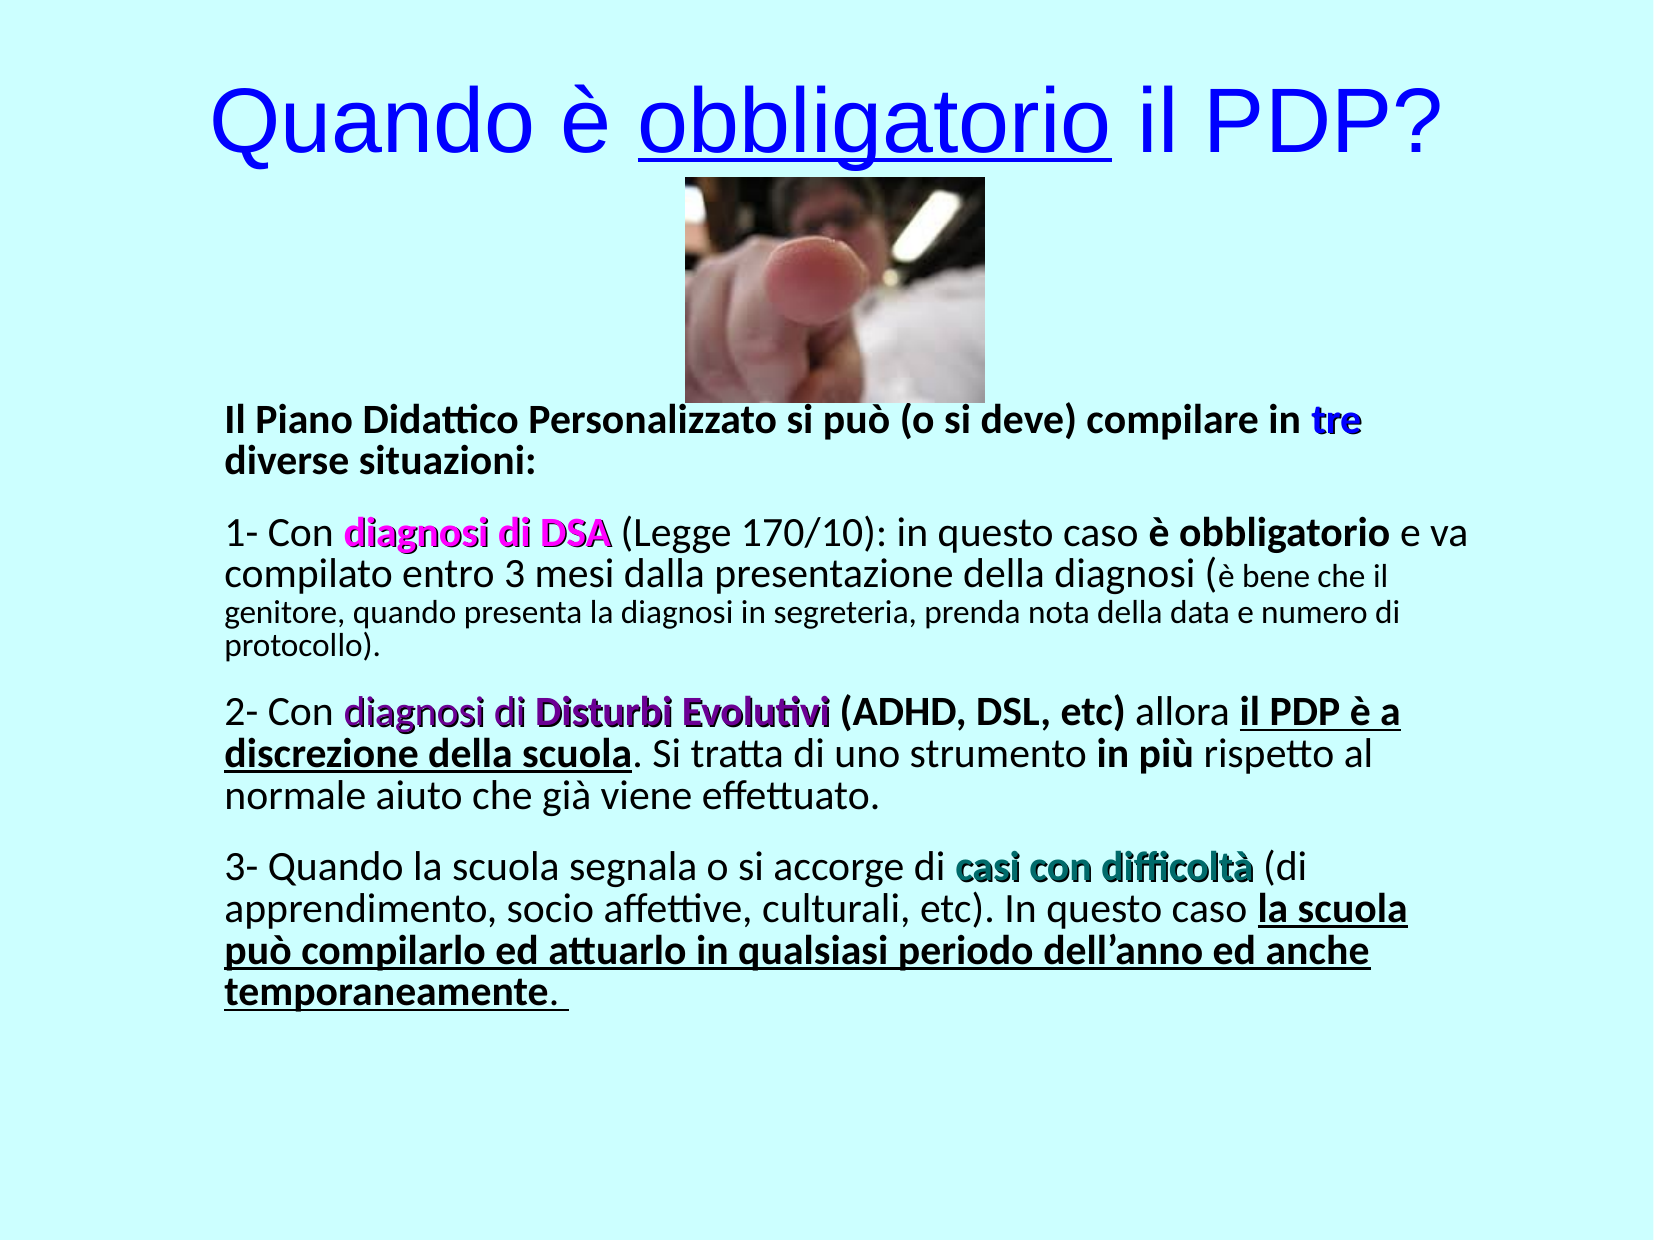

# Quando è obbligatorio il PDP?
Il Piano Didattico Personalizzato si può (o si deve) compilare in tre diverse situazioni:
1- Con diagnosi di DSA (Legge 170/10): in questo caso è obbligatorio e va compilato entro 3 mesi dalla presentazione della diagnosi (è bene che il genitore, quando presenta la diagnosi in segreteria, prenda nota della data e numero di protocollo).
2- Con diagnosi di Disturbi Evolutivi (ADHD, DSL, etc) allora il PDP è a discrezione della scuola. Si tratta di uno strumento in più rispetto al normale aiuto che già viene effettuato.
3- Quando la scuola segnala o si accorge di casi con difficoltà (di apprendimento, socio affettive, culturali, etc). In questo caso la scuola può compilarlo ed attuarlo in qualsiasi periodo dell’anno ed anche temporaneamente.